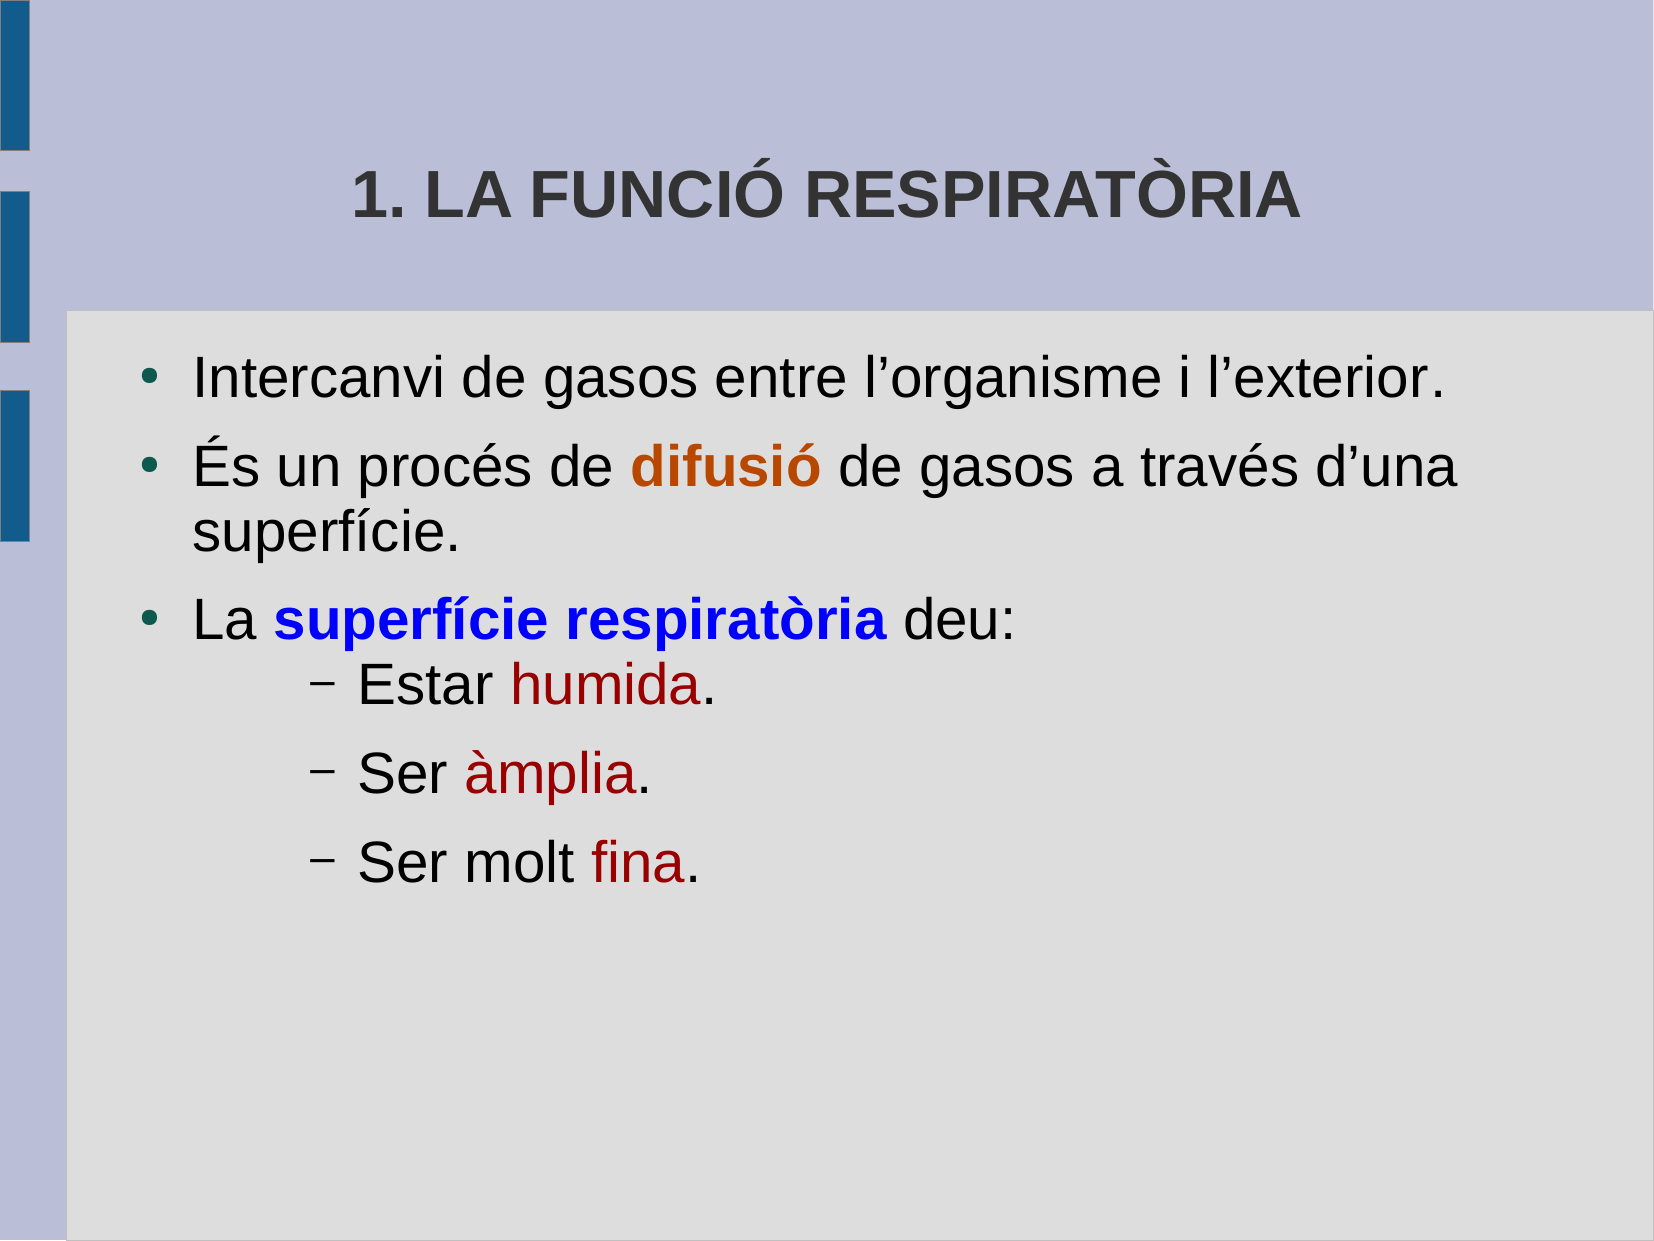

# 1. LA FUNCIÓ RESPIRATÒRIA
Intercanvi de gasos entre l’organisme i l’exterior.
És un procés de difusió de gasos a través d’una superfície.
La superfície respiratòria deu:
Estar humida.
Ser àmplia.
Ser molt fina.